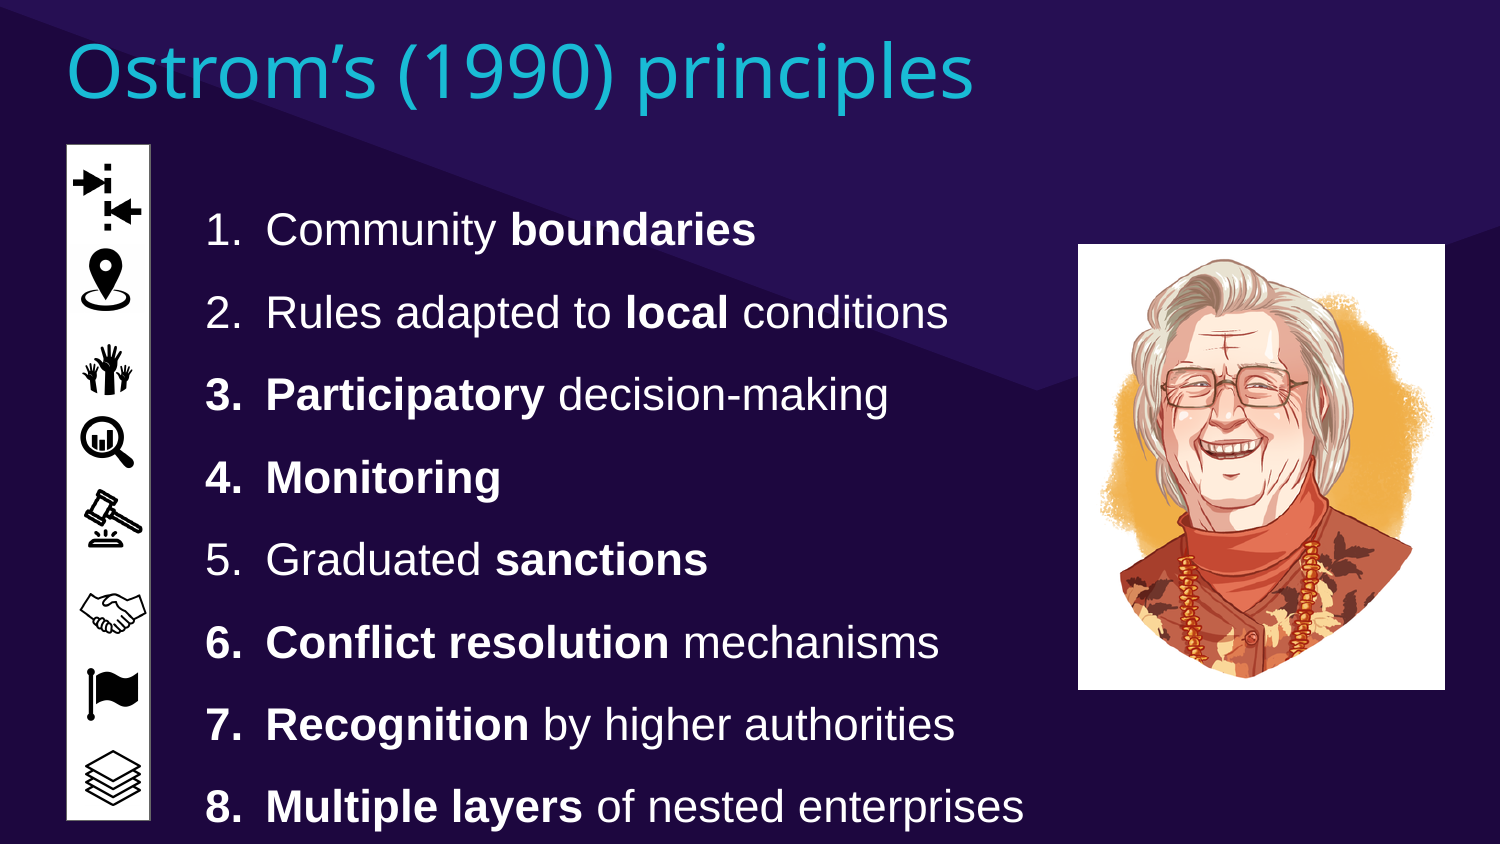

# Ostrom’s (1990) principles
Community boundaries
Rules adapted to local conditions
Participatory decision-making
Monitoring
Graduated sanctions
Conflict resolution mechanisms
Recognition by higher authorities
Multiple layers of nested enterprises